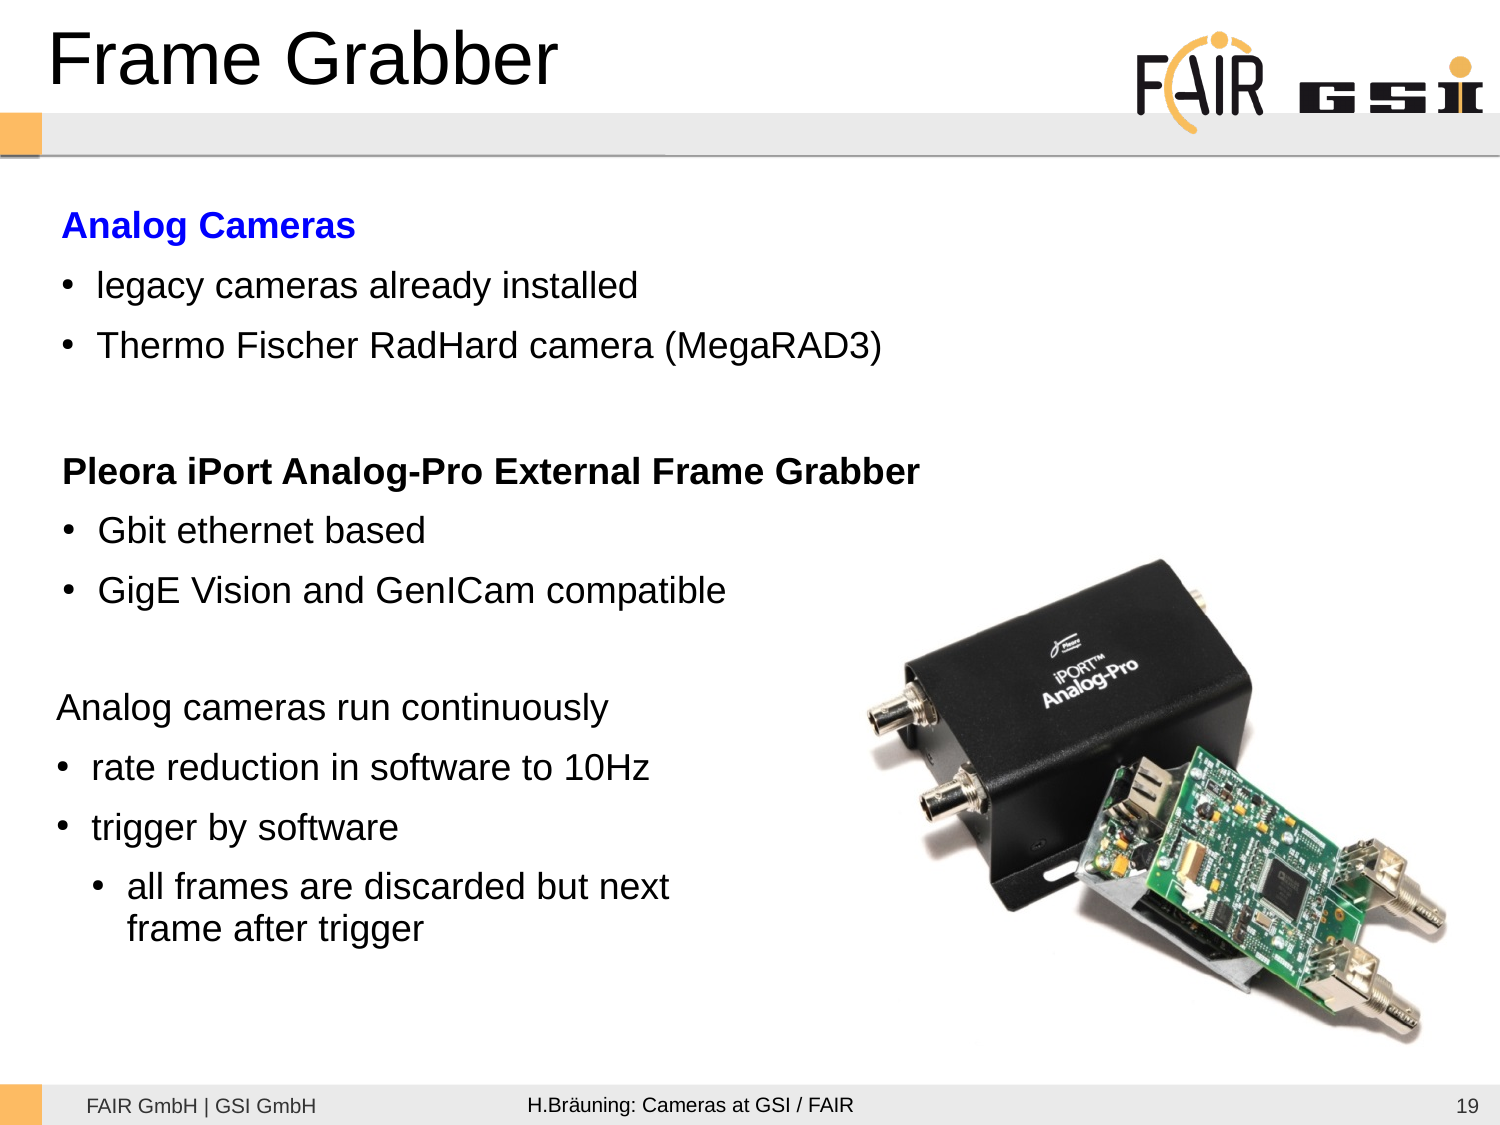

# Frame Grabber
Analog Cameras
legacy cameras already installed
Thermo Fischer RadHard camera (MegaRAD3)
Pleora iPort Analog-Pro External Frame Grabber
Gbit ethernet based
GigE Vision and GenICam compatible
Analog cameras run continuously
rate reduction in software to 10Hz
trigger by software
all frames are discarded but next frame after trigger
19
Harald Bräuning / GSI